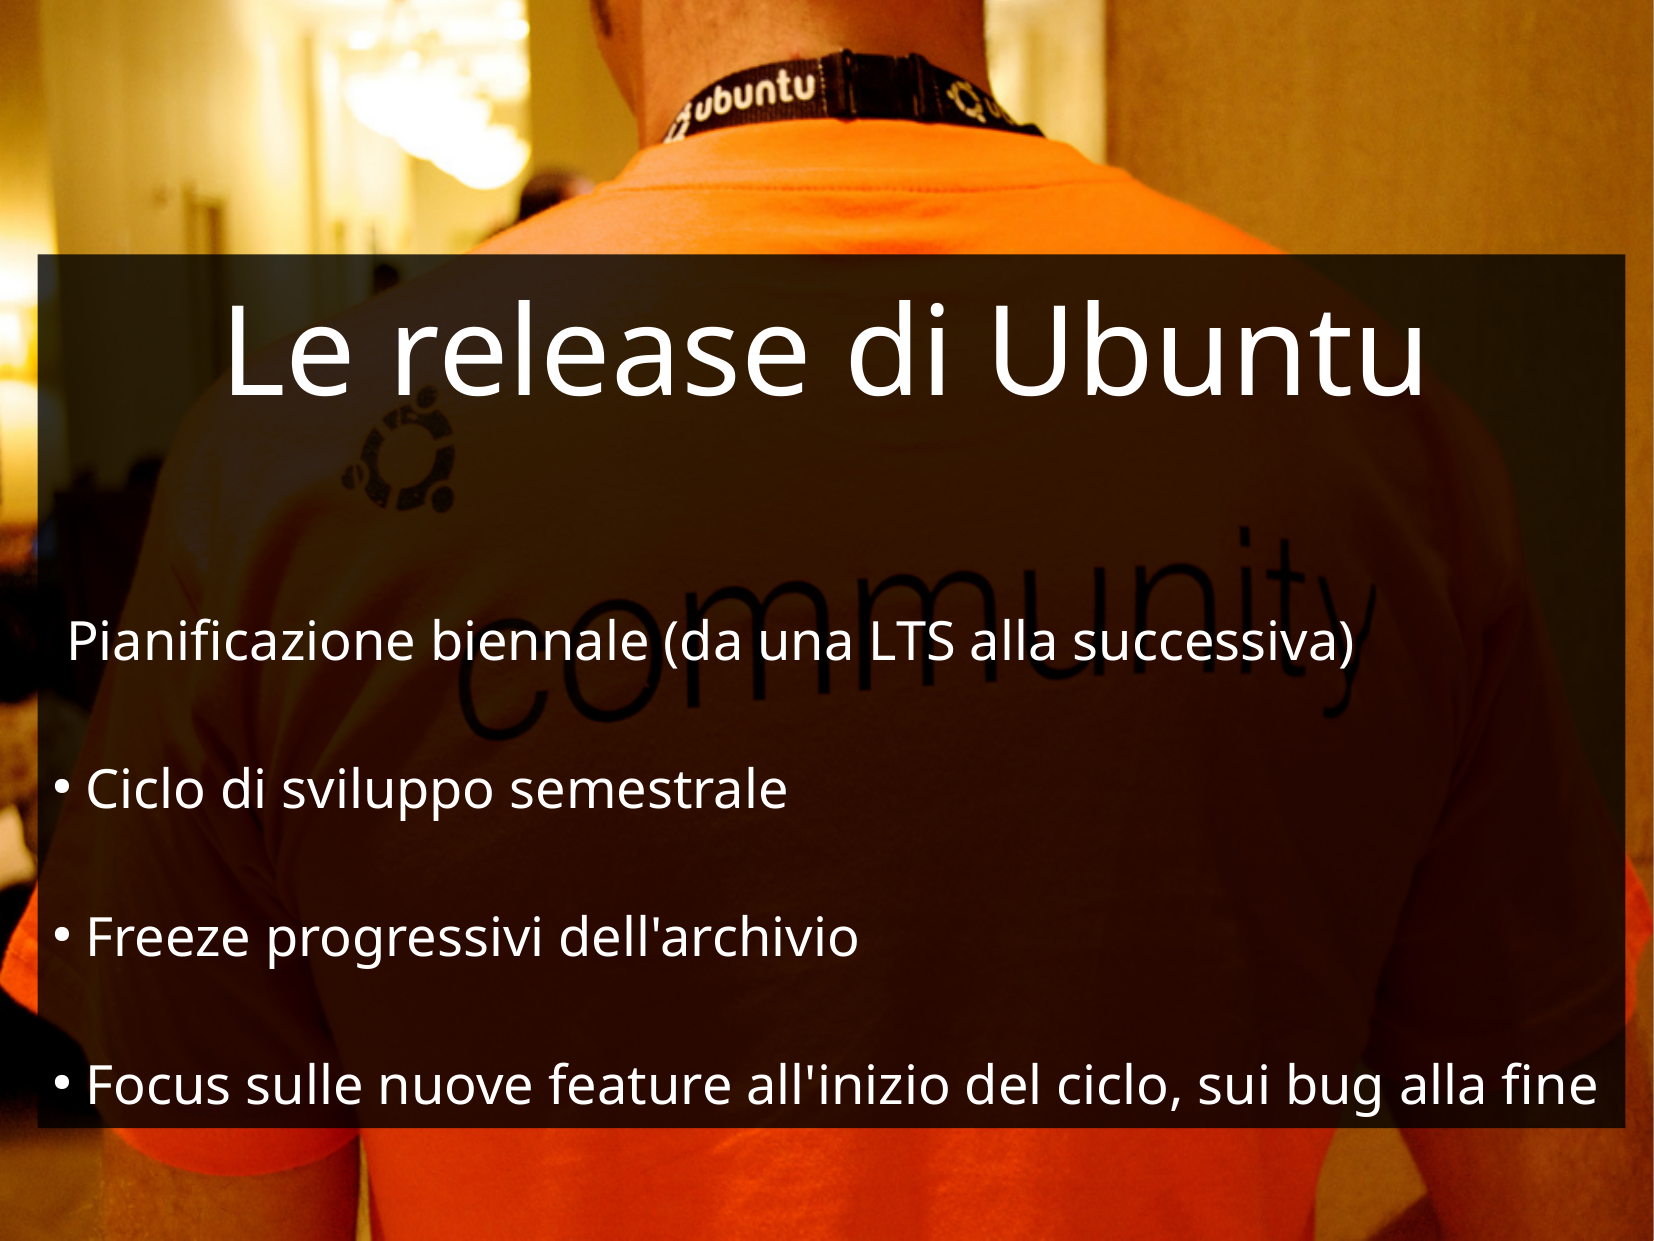

Le release di Ubuntu
 Pianificazione biennale (da una LTS alla successiva)
 Ciclo di sviluppo semestrale
 Freeze progressivi dell'archivio
 Focus sulle nuove feature all'inizio del ciclo, sui bug alla fine